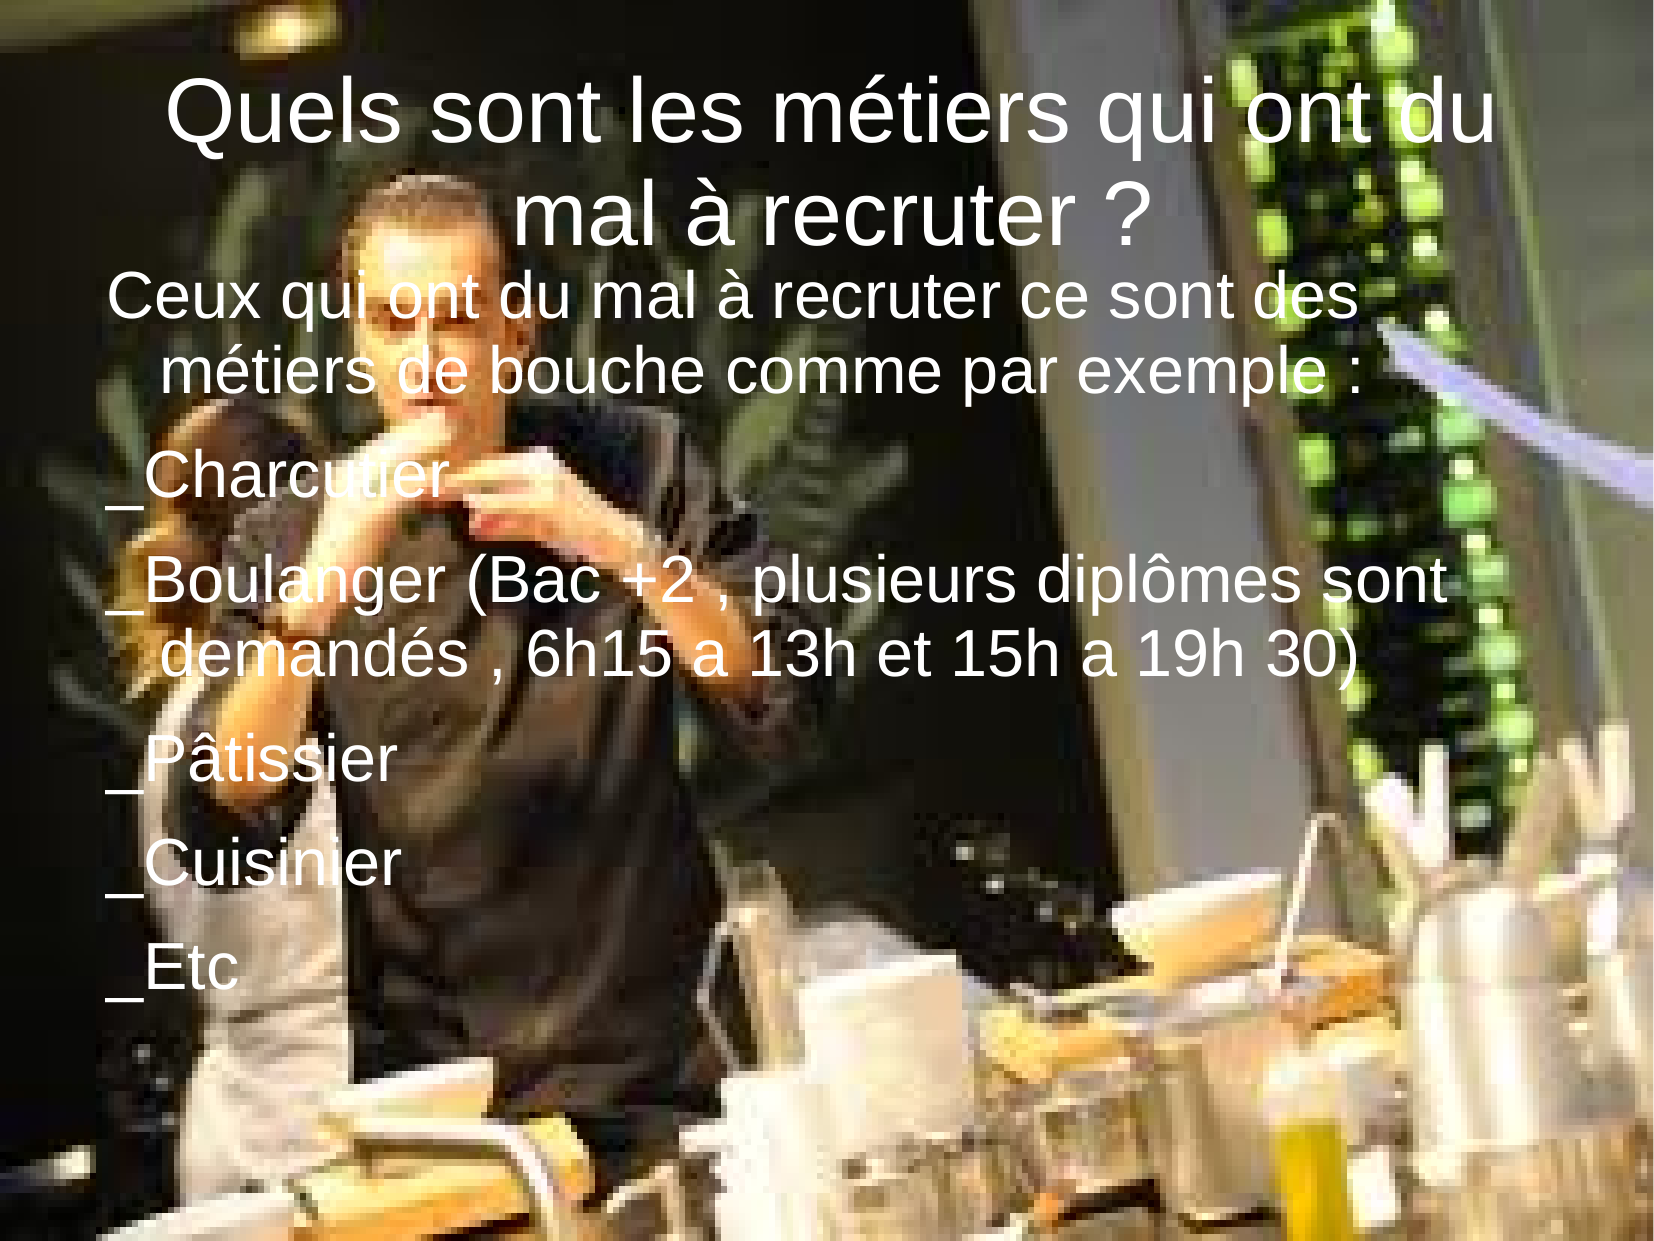

# Quels sont les métiers qui ont du mal à recruter ?
Ceux qui ont du mal à recruter ce sont des métiers de bouche comme par exemple :
_Charcutier
_Boulanger (Bac +2 , plusieurs diplômes sont demandés , 6h15 a 13h et 15h a 19h 30)
_Pâtissier
_Cuisinier
_Etc